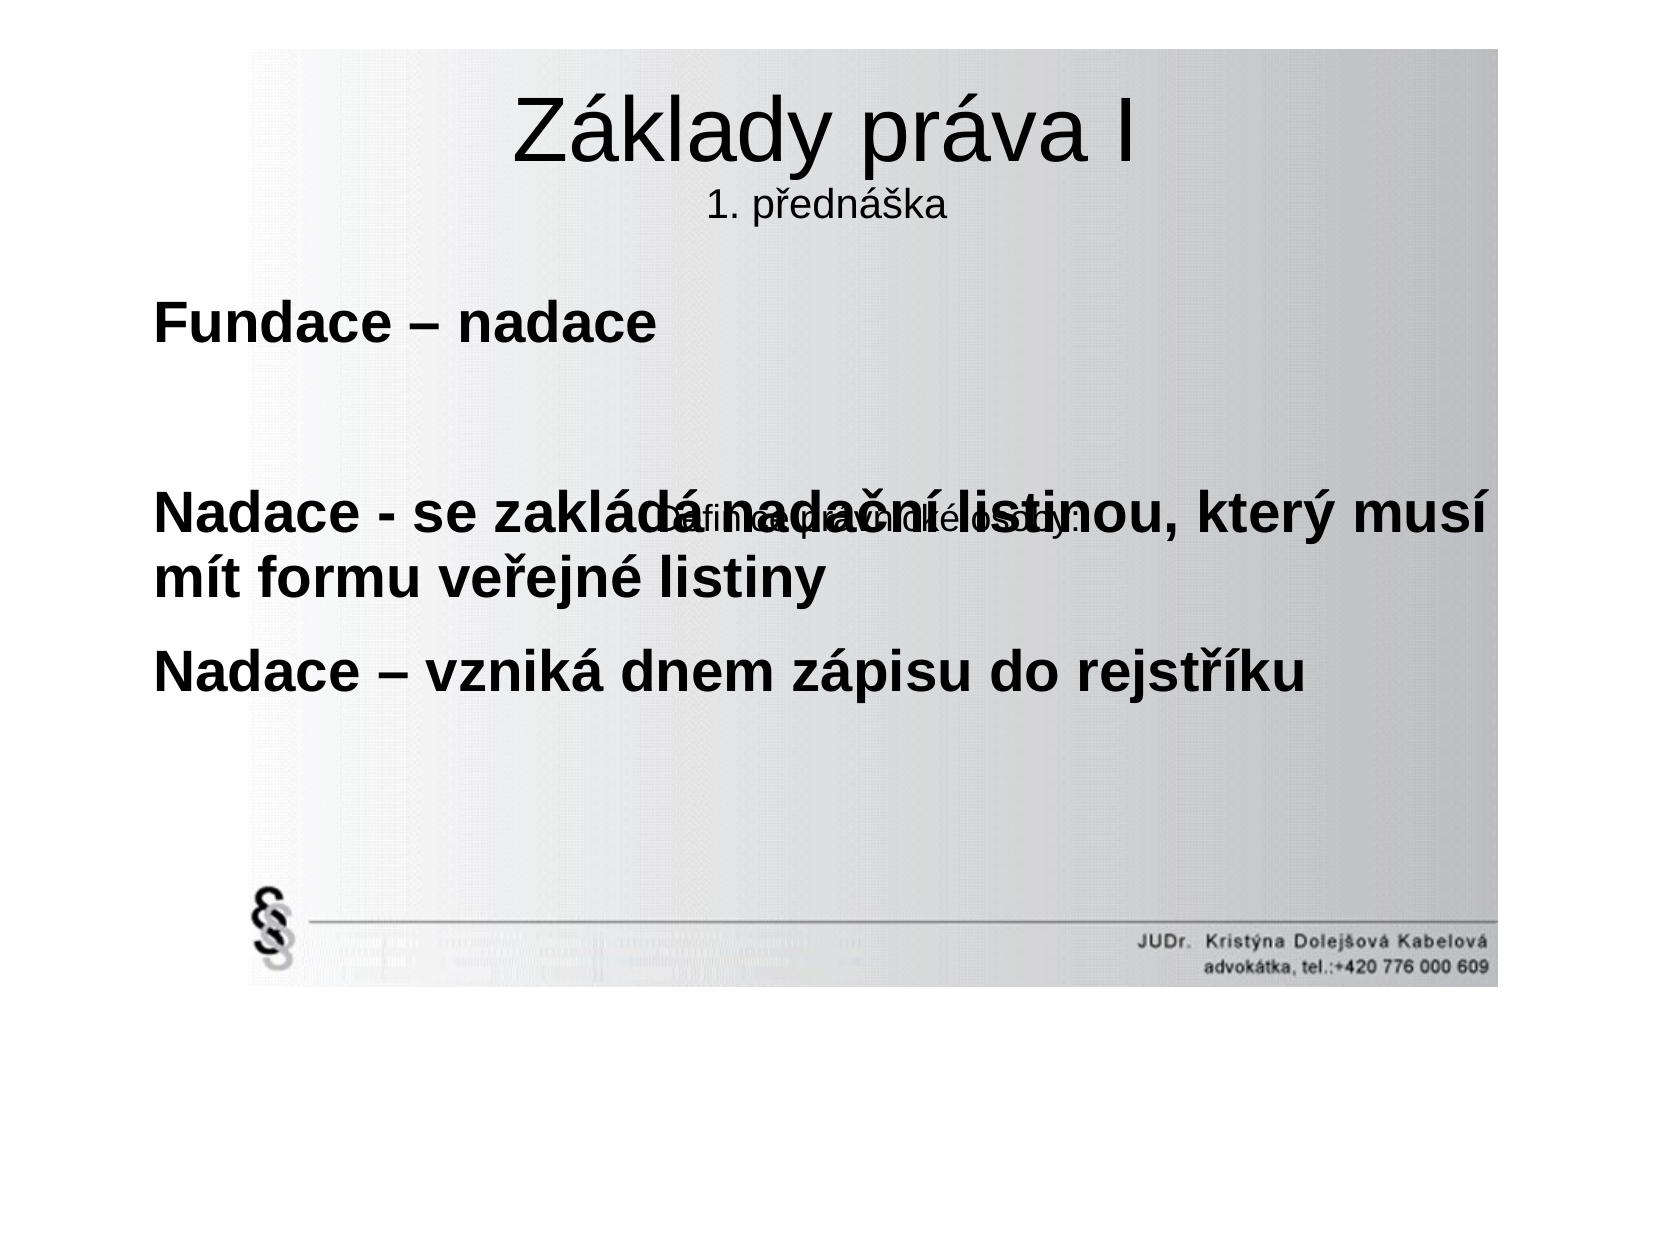

# Základy práva I 1. přednáška
Fundace – nadace
Nadace - se zakládá nadační listinou, který musí mít formu veřejné listiny
Nadace – vzniká dnem zápisu do rejstříku